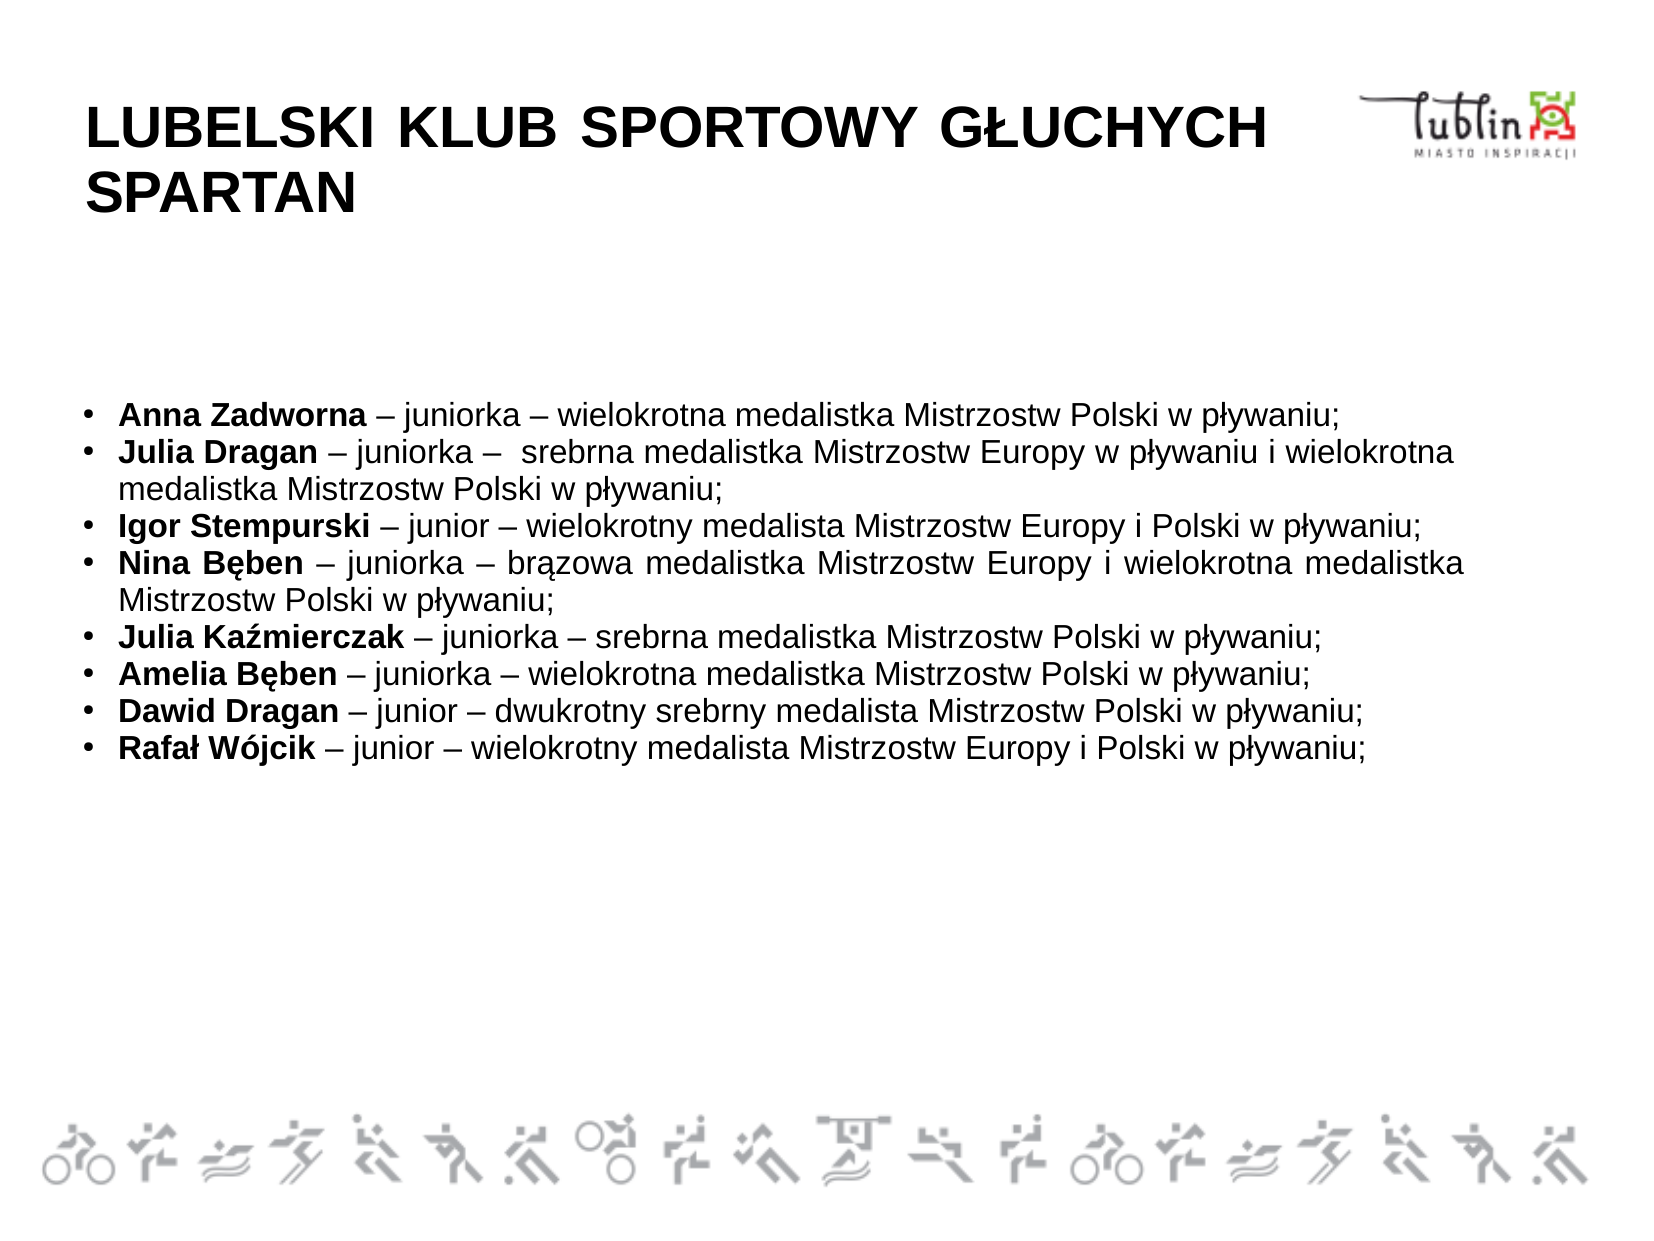

LUBELSKI KLUB SPORTOWY GŁUCHYCH SPARTAN
# Anna Zadworna – juniorka – wielokrotna medalistka Mistrzostw Polski w pływaniu;
Julia Dragan – juniorka – srebrna medalistka Mistrzostw Europy w pływaniu i wielokrotna medalistka Mistrzostw Polski w pływaniu;
Igor Stempurski – junior – wielokrotny medalista Mistrzostw Europy i Polski w pływaniu;
Nina Bęben – juniorka – brązowa medalistka Mistrzostw Europy i wielokrotna medalistka Mistrzostw Polski w pływaniu;
Julia Kaźmierczak – juniorka – srebrna medalistka Mistrzostw Polski w pływaniu;
Amelia Bęben – juniorka – wielokrotna medalistka Mistrzostw Polski w pływaniu;
Dawid Dragan – junior – dwukrotny srebrny medalista Mistrzostw Polski w pływaniu;
Rafał Wójcik – junior – wielokrotny medalista Mistrzostw Europy i Polski w pływaniu;